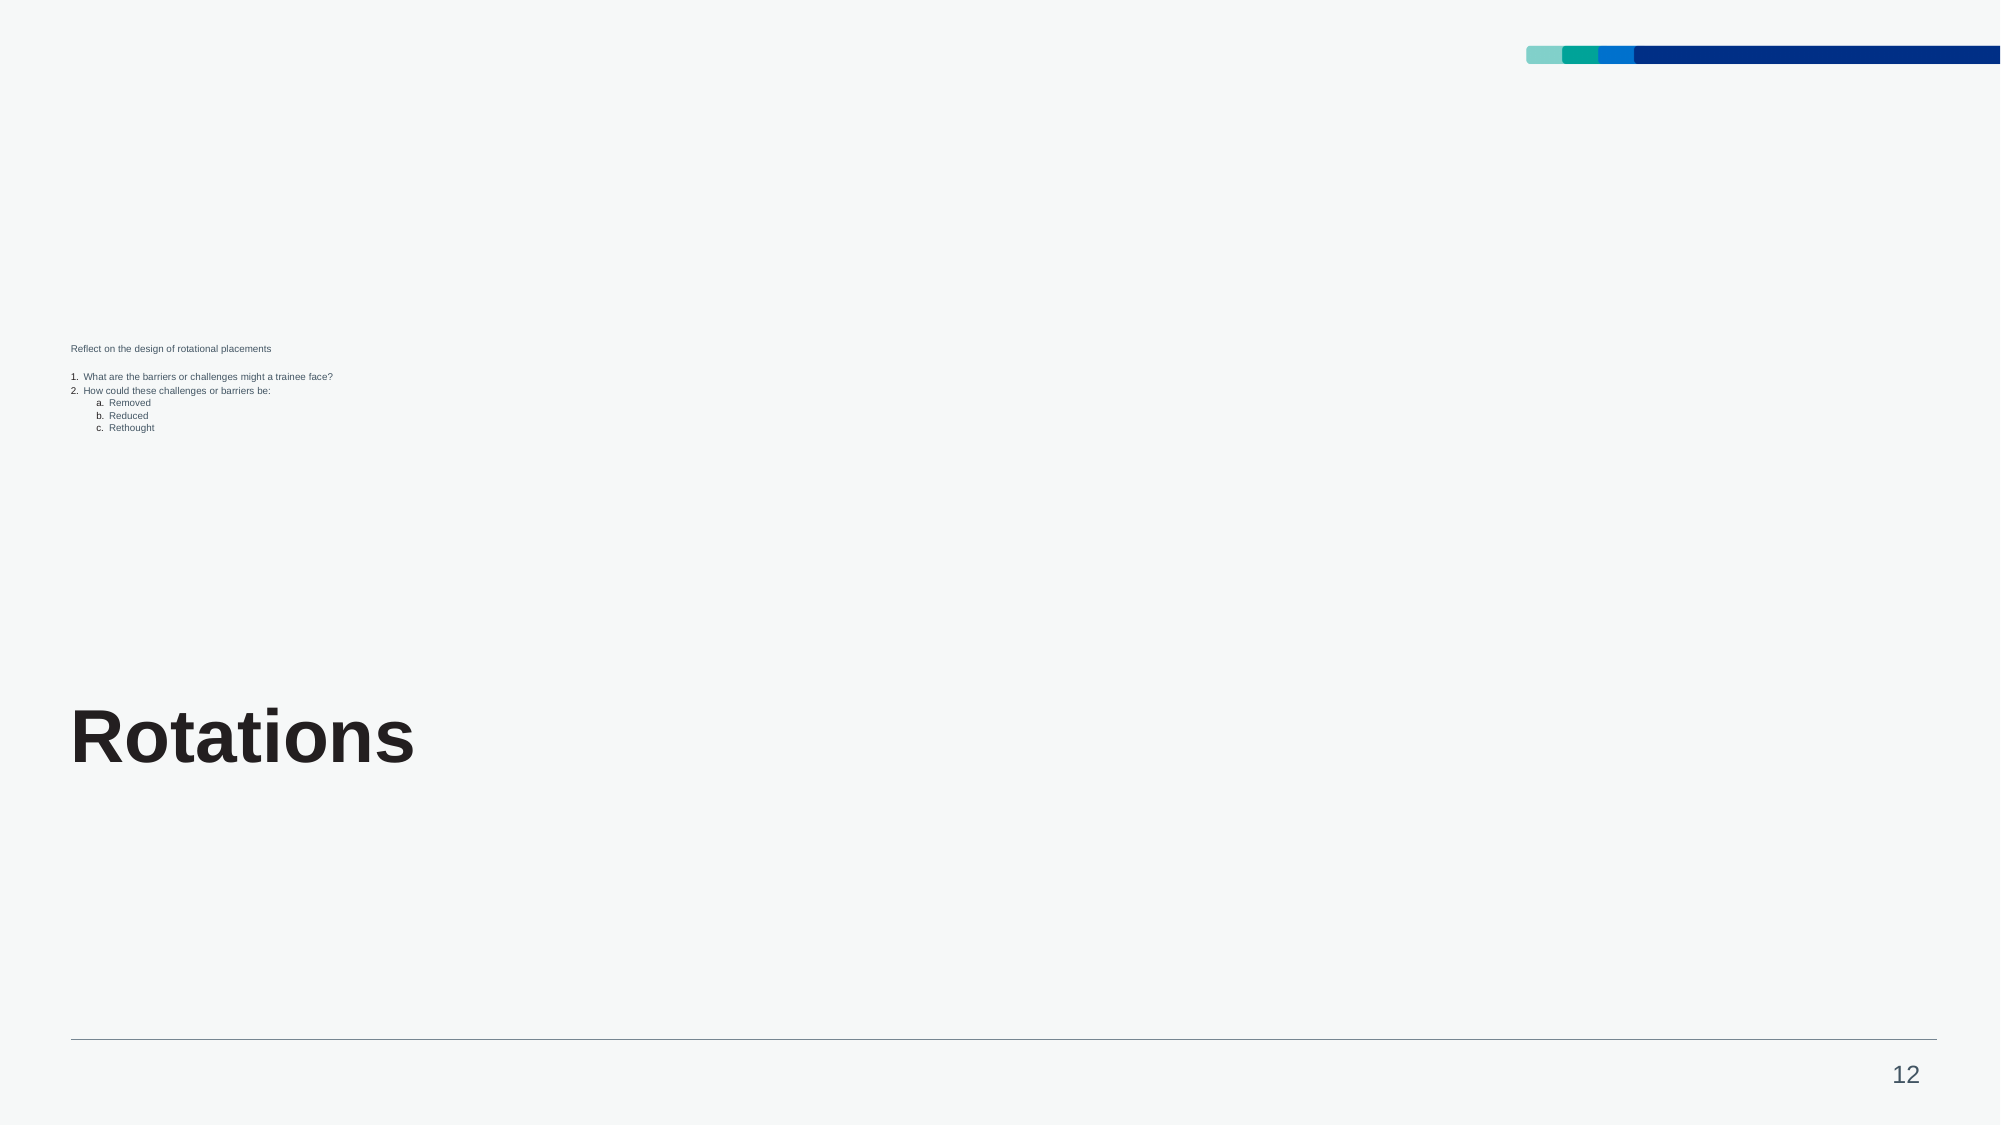

# Reflect on the design of rotational placements
What are the barriers or challenges might a trainee face?
How could these challenges or barriers be:
Removed
Reduced
Rethought
Rotations